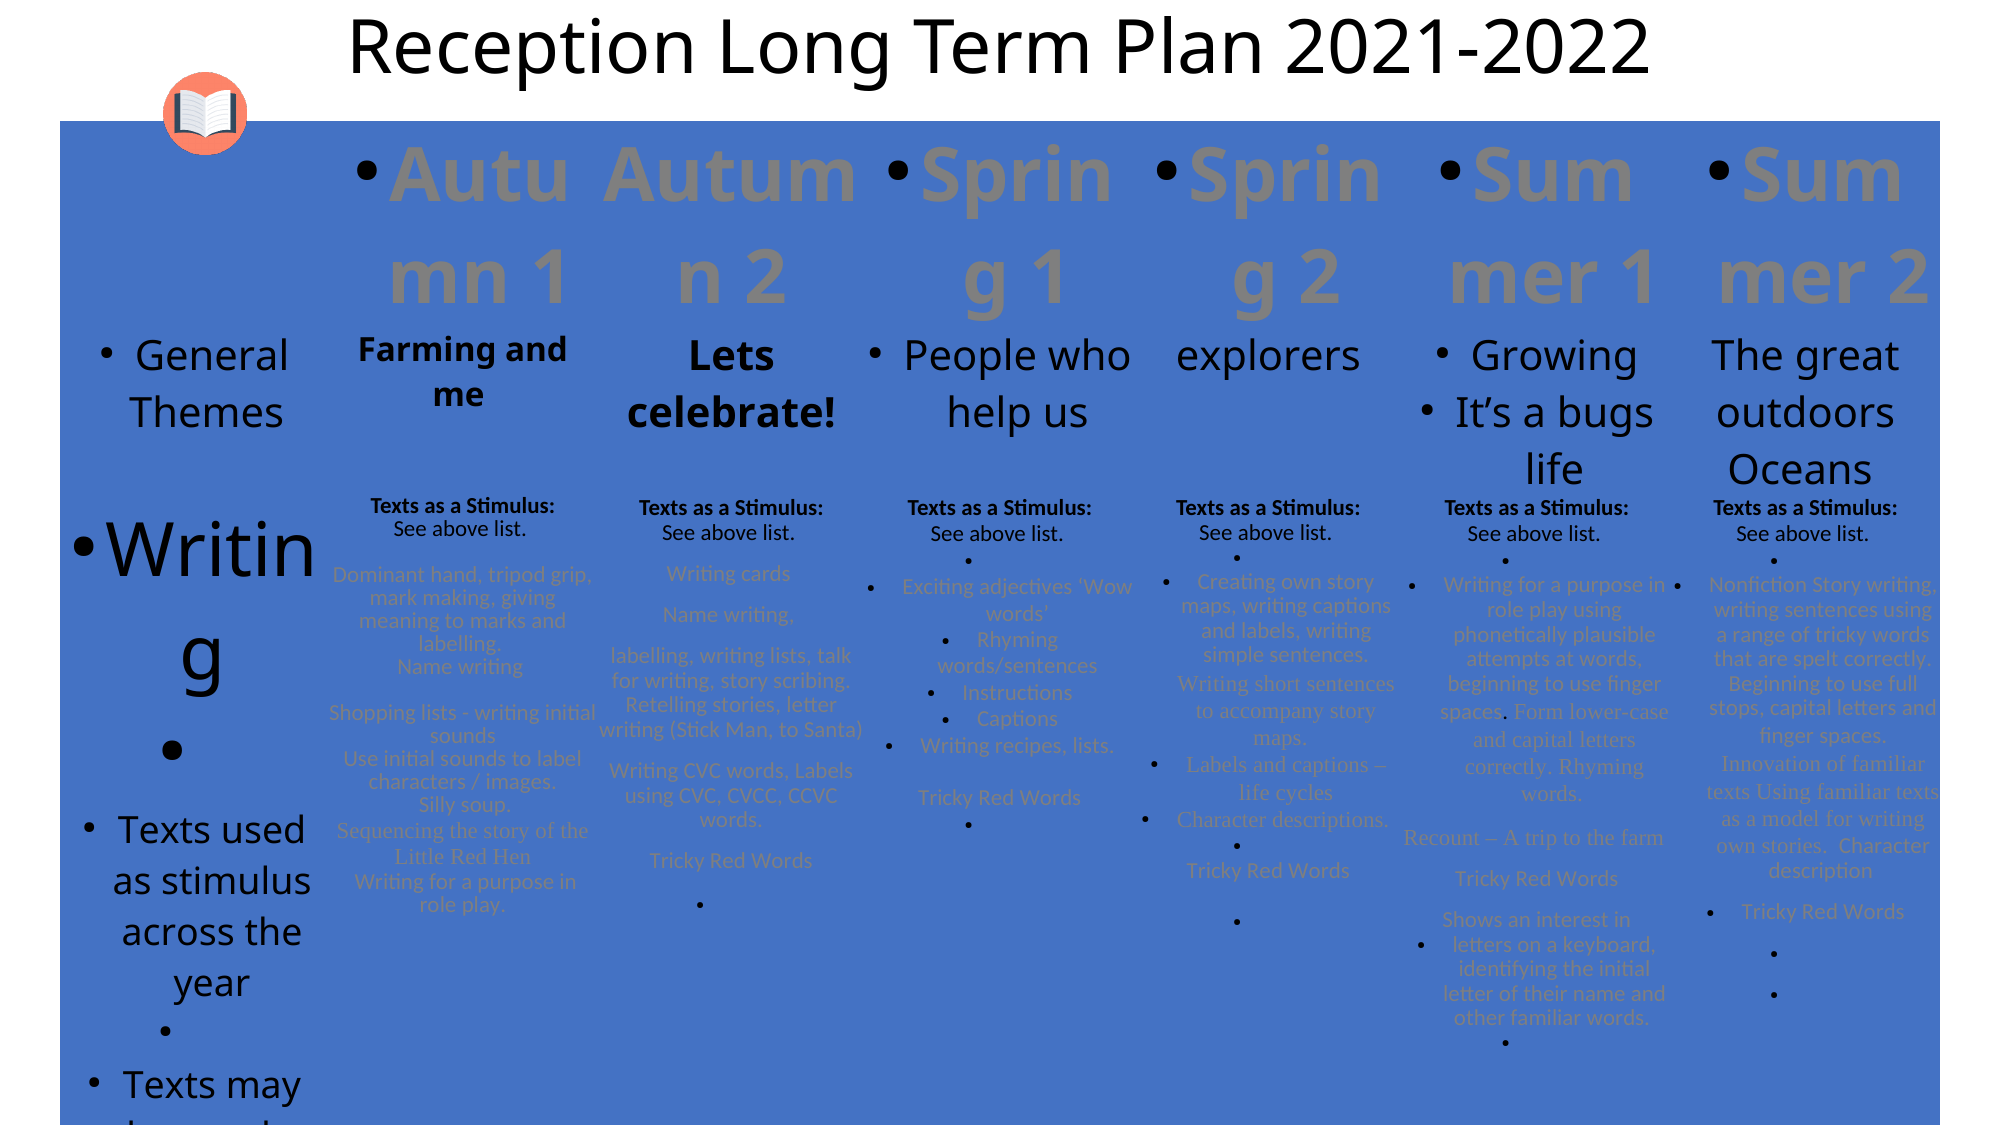

Reception Long Term Plan 2021-2022
| | Autumn 1 | Autumn 2 | Spring 1 | Spring 2 | Summer 1 | Summer 2 |
| --- | --- | --- | --- | --- | --- | --- |
| General Themes | Farming and me | Lets celebrate! | People who help us | explorers | Growing It’s a bugs life | The great outdoors Oceans |
| Writing Texts used as stimulus across the year Texts may change due to children’s interests | Texts as a Stimulus: See above list. Dominant hand, tripod grip, mark making, giving meaning to marks and labelling. Name writing Shopping lists - writing initial sounds Use initial sounds to label characters / images. Silly soup. Sequencing the story of the Little Red Hen Writing for a purpose in role play. | Texts as a Stimulus: See above list. Writing cards Name writing, labelling, writing lists, talk for writing, story scribing. Retelling stories, letter writing (Stick Man, to Santa) Writing CVC words, Labels using CVC, CVCC, CCVC words. Tricky Red Words | Texts as a Stimulus: See above list. Exciting adjectives ‘Wow words’ Rhyming words/sentences Instructions Captions Writing recipes, lists. Tricky Red Words | Texts as a Stimulus: See above list. Creating own story maps, writing captions and labels, writing simple sentences. Writing short sentences to accompany story maps. Labels and captions – life cycles Character descriptions. Tricky Red Words | Texts as a Stimulus: See above list. Writing for a purpose in role play using phonetically plausible attempts at words, beginning to use finger spaces. Form lower-case and capital letters correctly. Rhyming words. Recount – A trip to the farm Tricky Red Words Shows an interest in letters on a keyboard, identifying the initial letter of their name and other familiar words. | Texts as a Stimulus: See above list. Nonfiction Story writing, writing sentences using a range of tricky words that are spelt correctly. Beginning to use full stops, capital letters and finger spaces. Innovation of familiar texts Using familiar texts as a model for writing own stories. Character description Tricky Red Words |